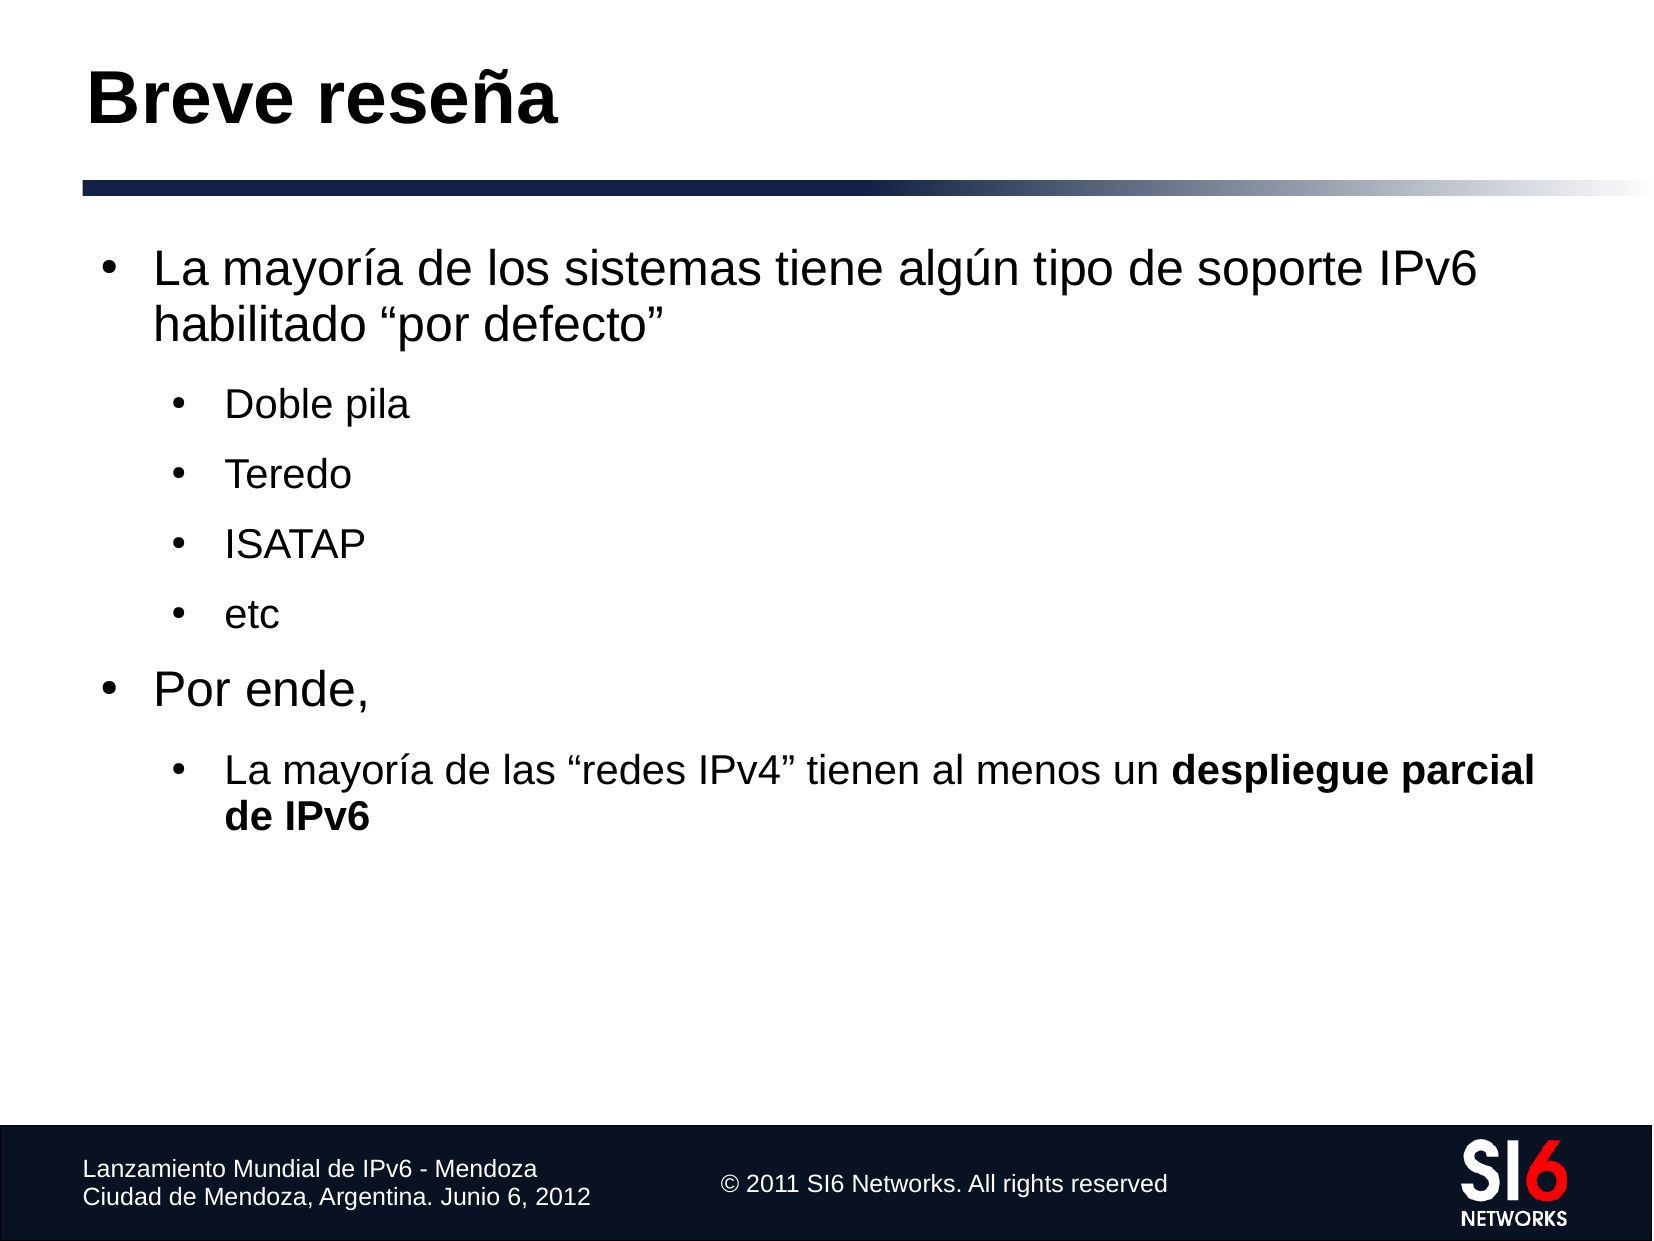

# Breve reseña
La mayoría de los sistemas tiene algún tipo de soporte IPv6 habilitado “por defecto”
Doble pila
Teredo
ISATAP
etc
Por ende,
La mayoría de las “redes IPv4” tienen al menos un despliegue parcial de IPv6
Congreso de Seguridad en Computo 2011